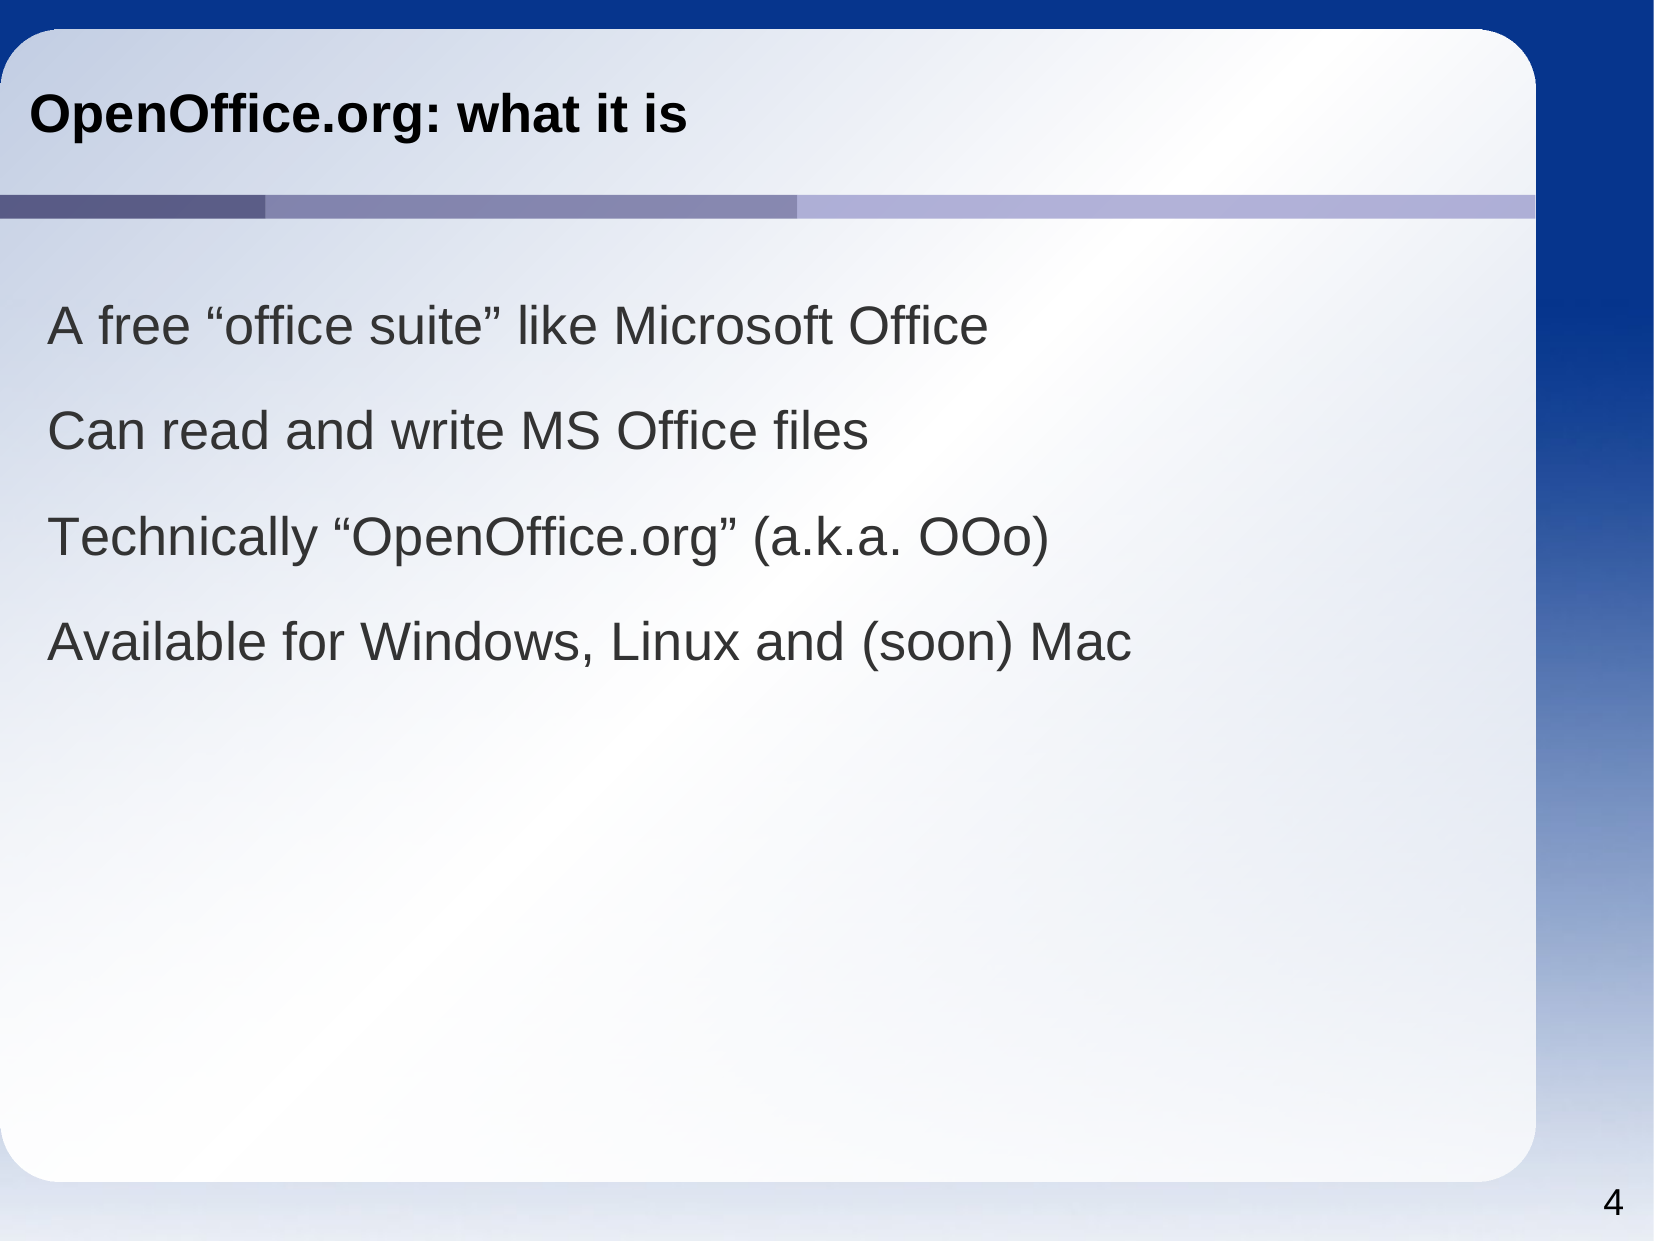

# OpenOffice.org: what it is
A free “office suite” like Microsoft Office
Can read and write MS Office files
Technically “OpenOffice.org” (a.k.a. OOo)
Available for Windows, Linux and (soon) Mac
4